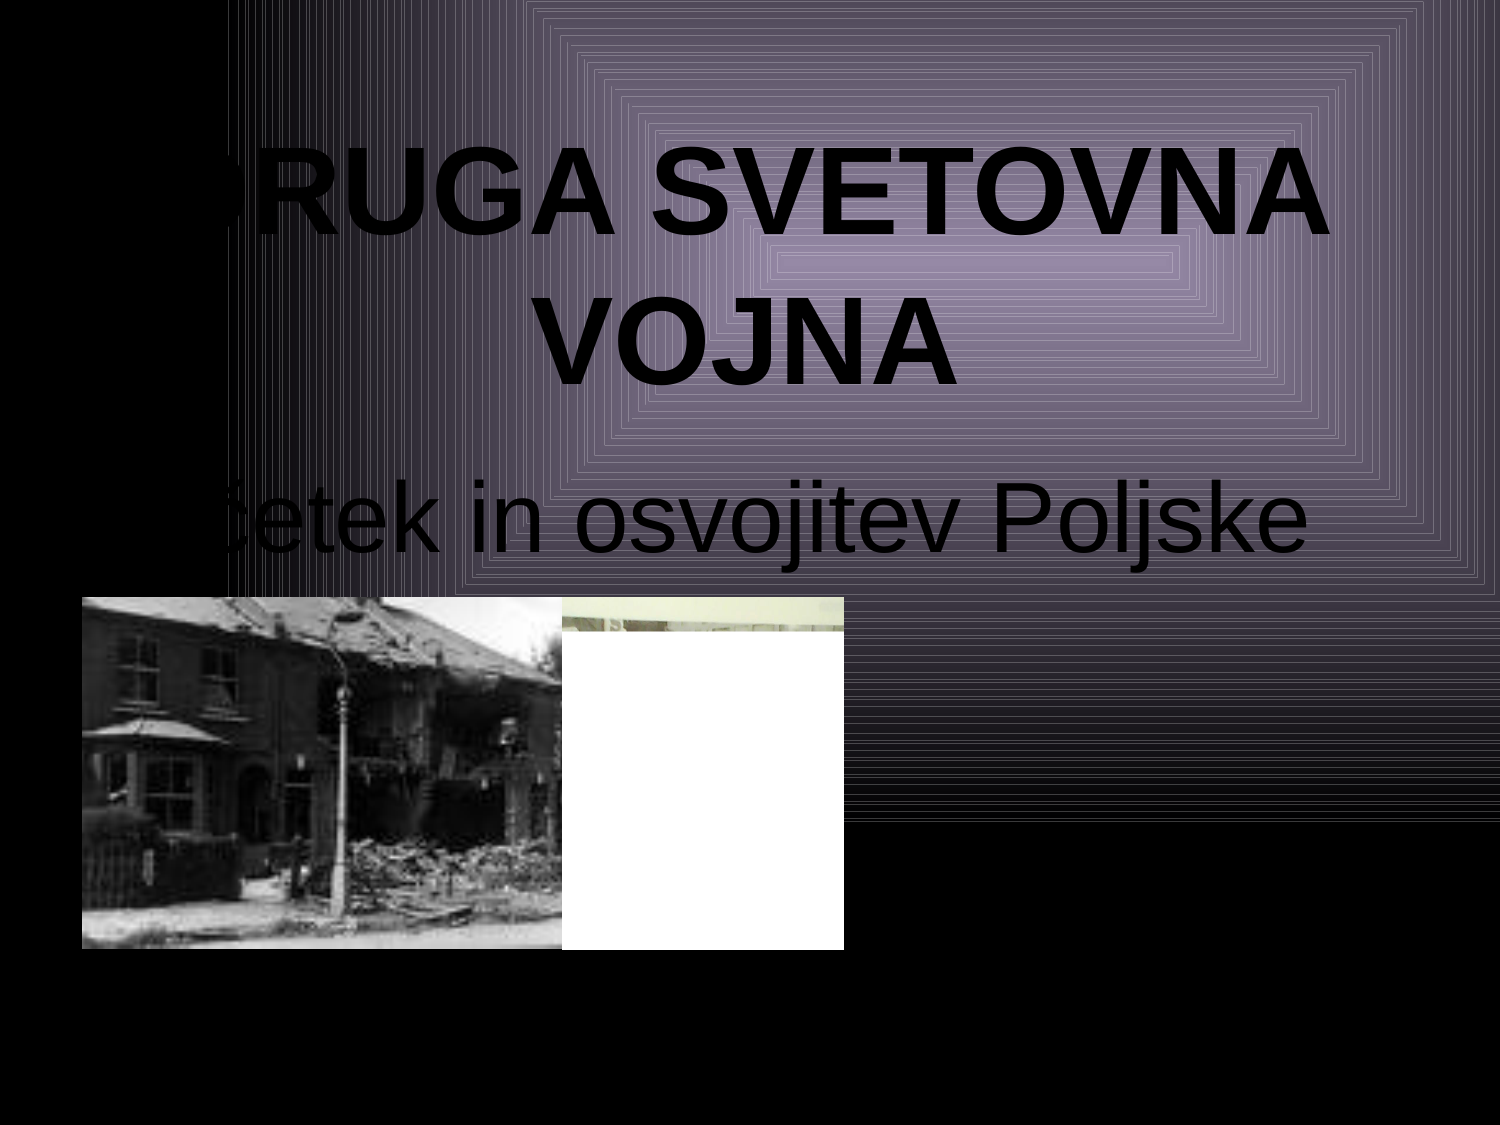

# DRUGA SVETOVNA VOJNA
Začetek in osvojitev Poljske